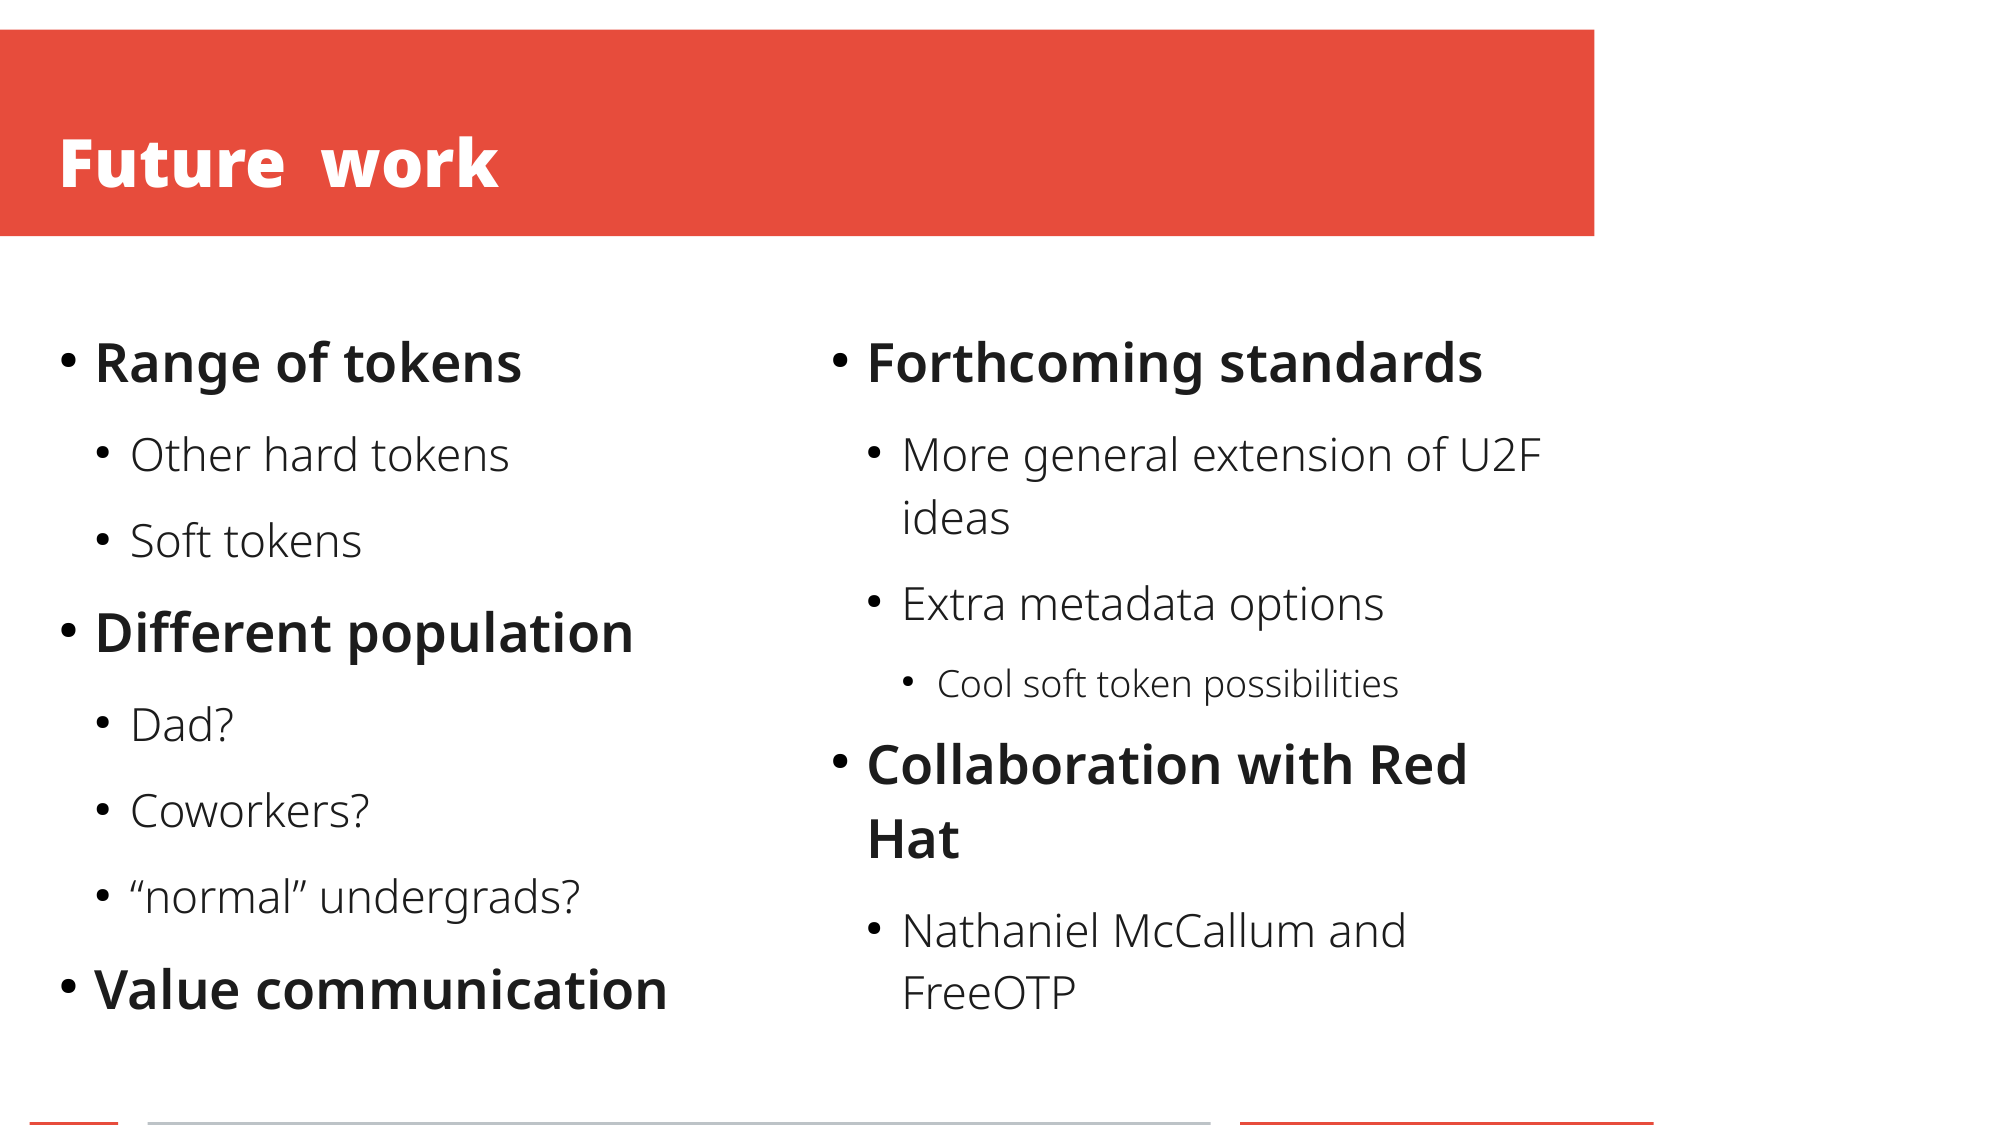

# Future work
Range of tokens
Other hard tokens
Soft tokens
Different population
Dad?
Coworkers?
“normal” undergrads?
Value communication
Forthcoming standards
More general extension of U2F ideas
Extra metadata options
Cool soft token possibilities
Collaboration with Red Hat
Nathaniel McCallum and FreeOTP
17